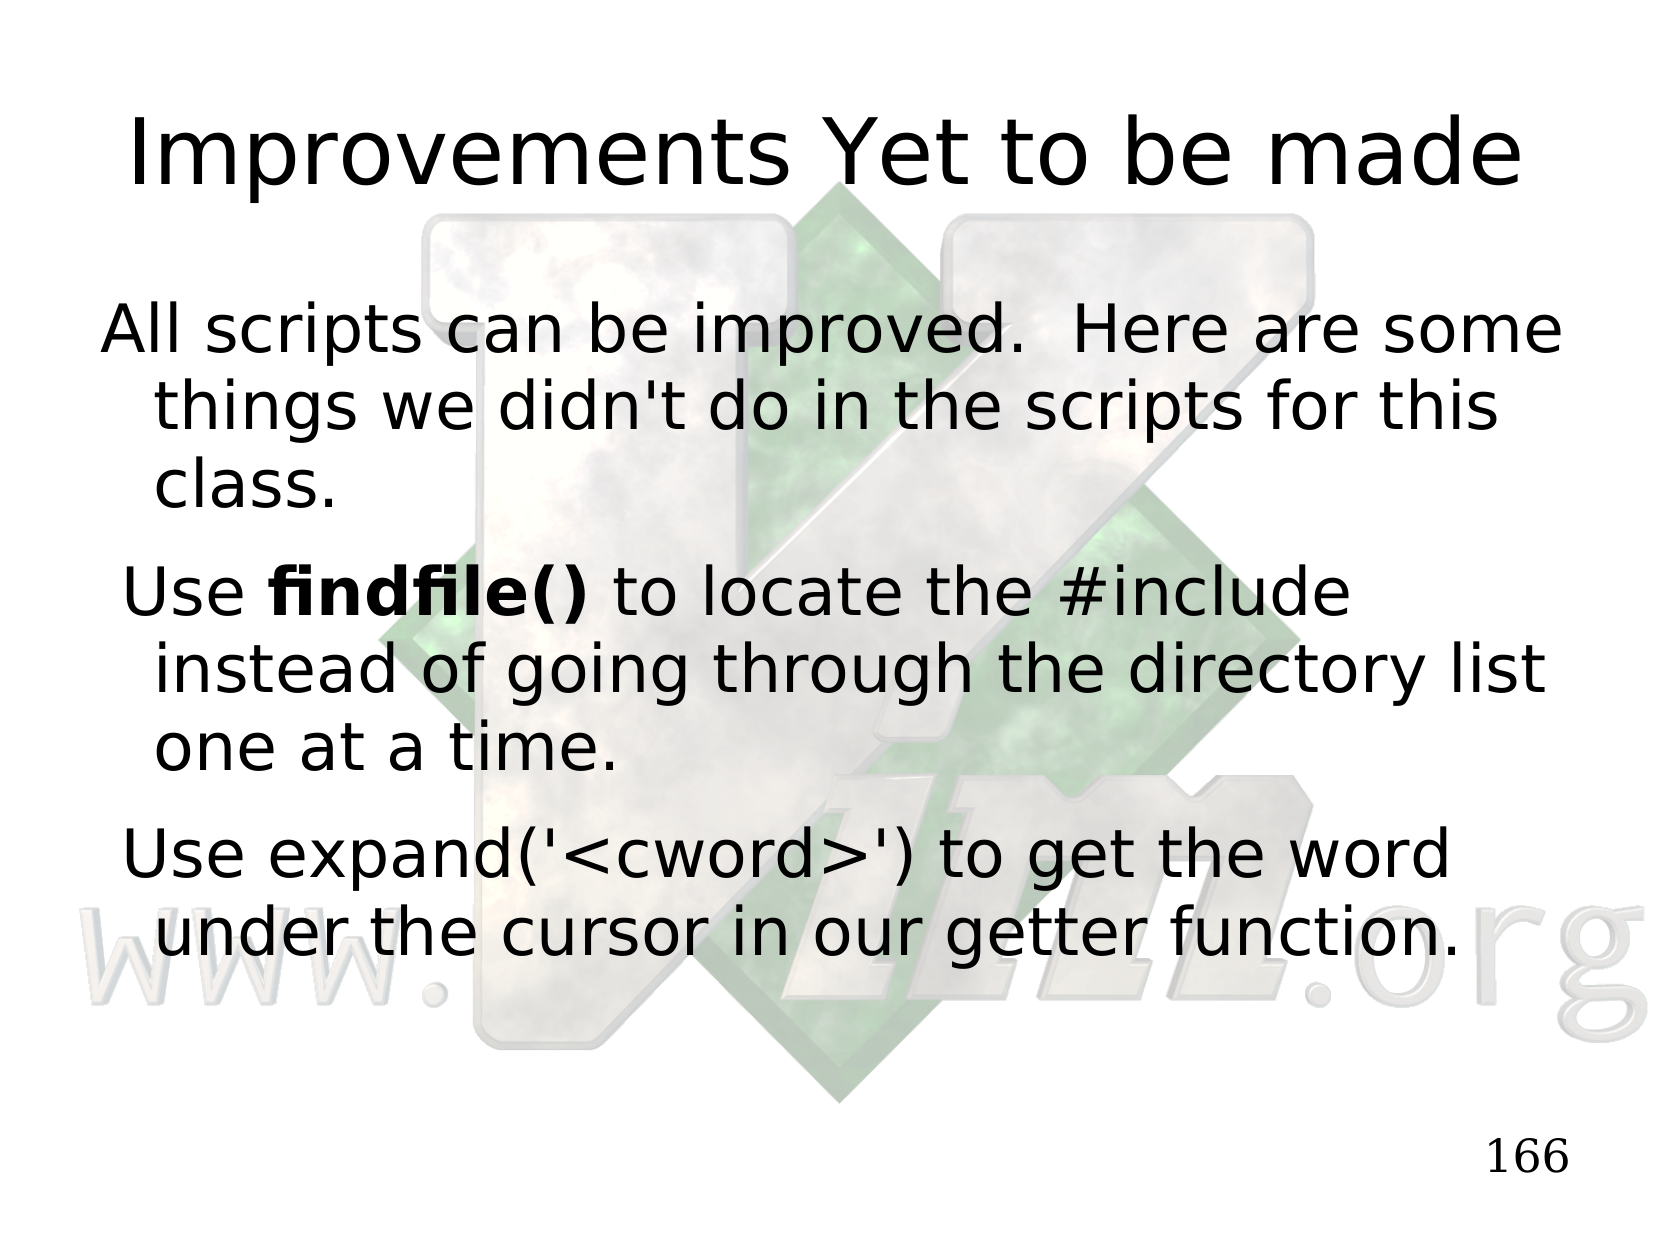

# Improvements Yet to be made
All scripts can be improved. Here are some things we didn't do in the scripts for this class.
 Use findfile() to locate the #include instead of going through the directory list one at a time.
 Use expand('<cword>') to get the word under the cursor in our getter function.
166